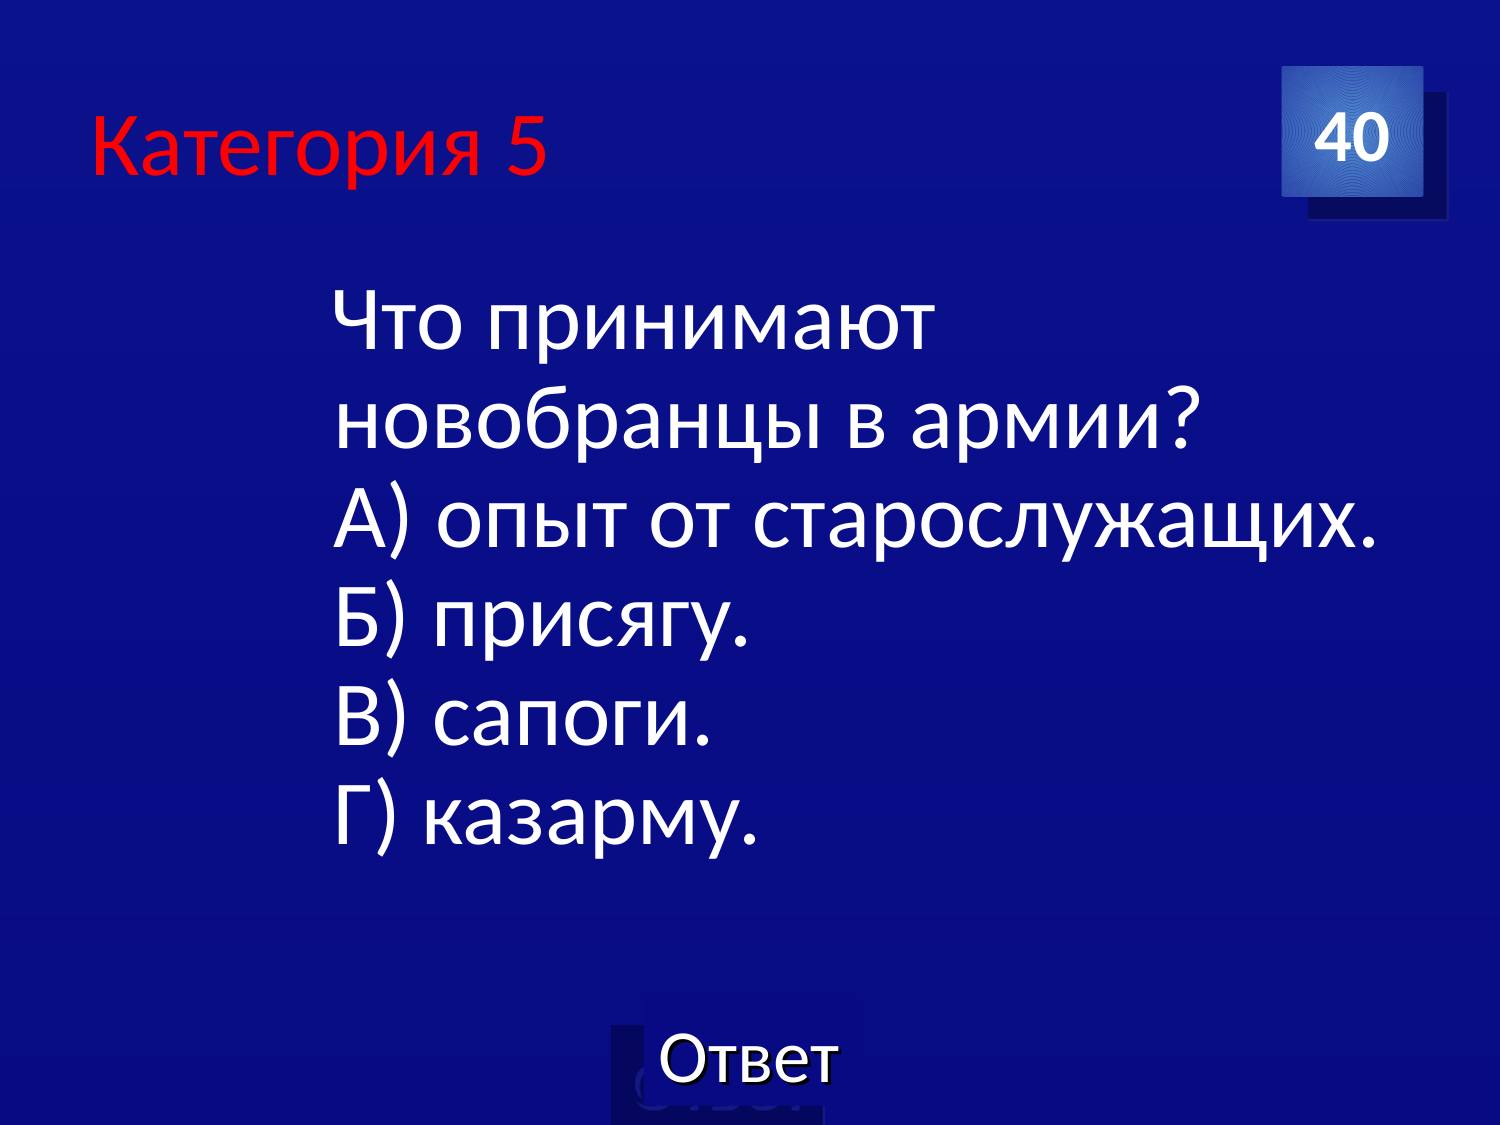

# Категория 5
40
 Что принимают новобранцы в армии?
А) опыт от старослужащих.
Б) присягу.
В) сапоги.
Г) казарму.